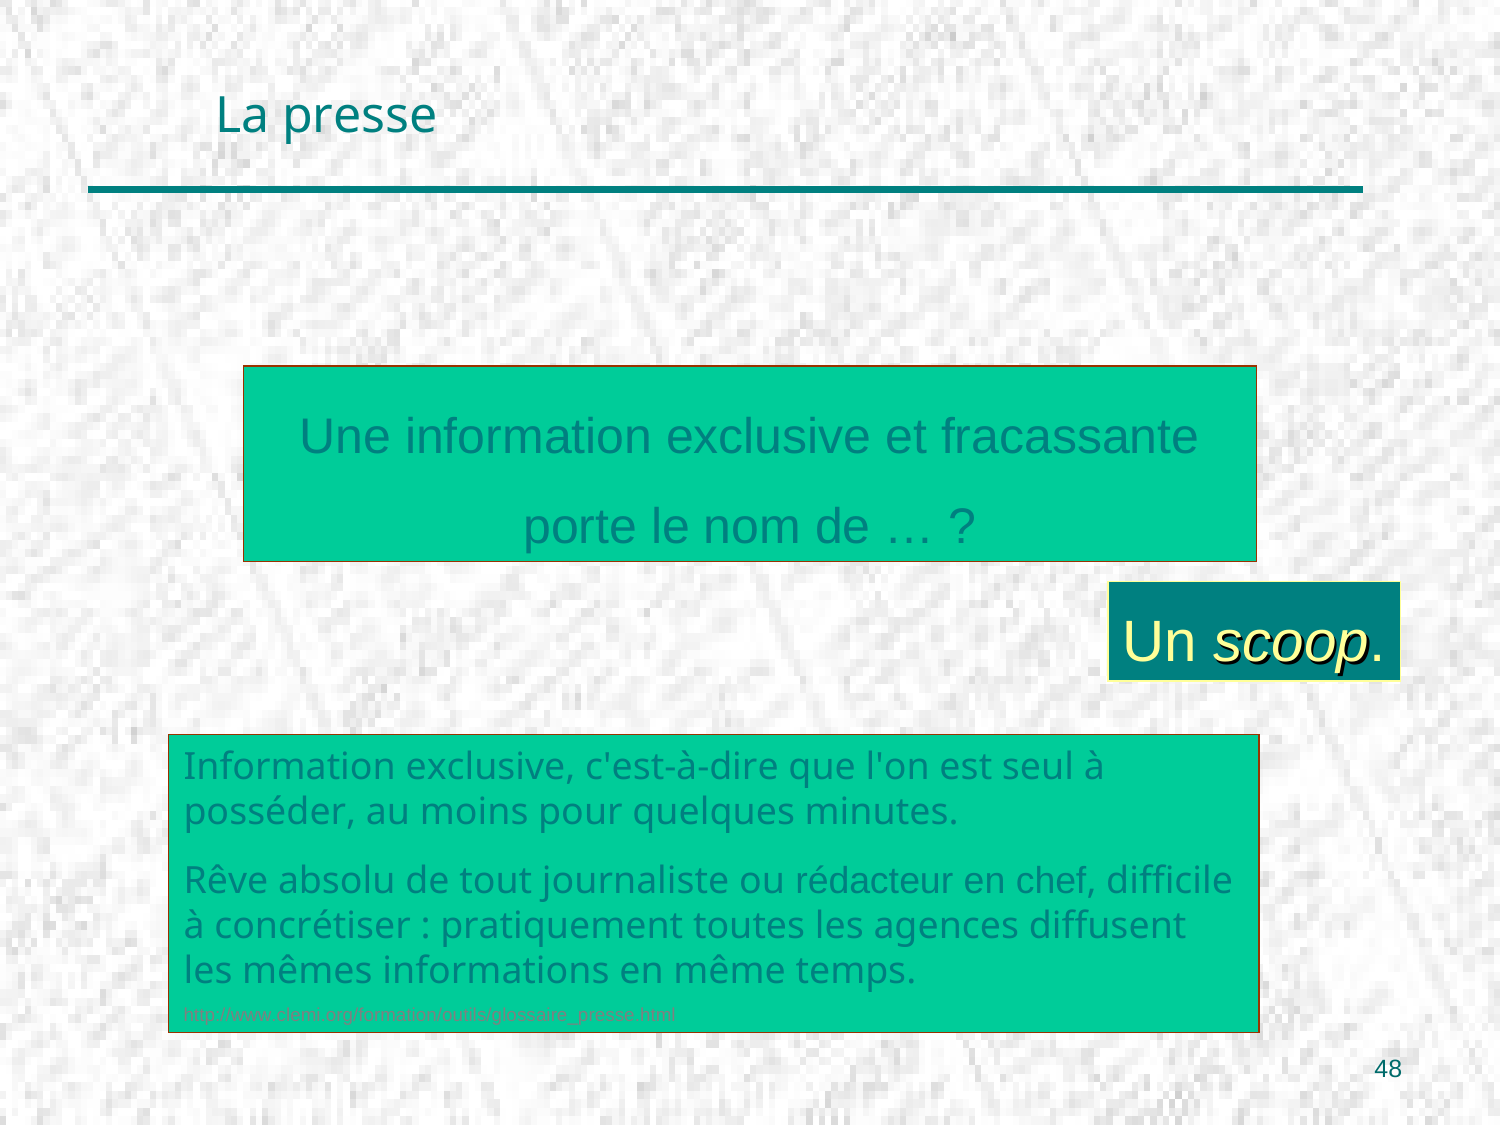

La presse
Une information exclusive et fracassante porte le nom de … ?
Un scoop.
Information exclusive, c'est-à-dire que l'on est seul à posséder, au moins pour quelques minutes.
Rêve absolu de tout journaliste ou rédacteur en chef, difficile à concrétiser : pratiquement toutes les agences diffusent les mêmes informations en même temps.
http://www.clemi.org/formation/outils/glossaire_presse.html
48